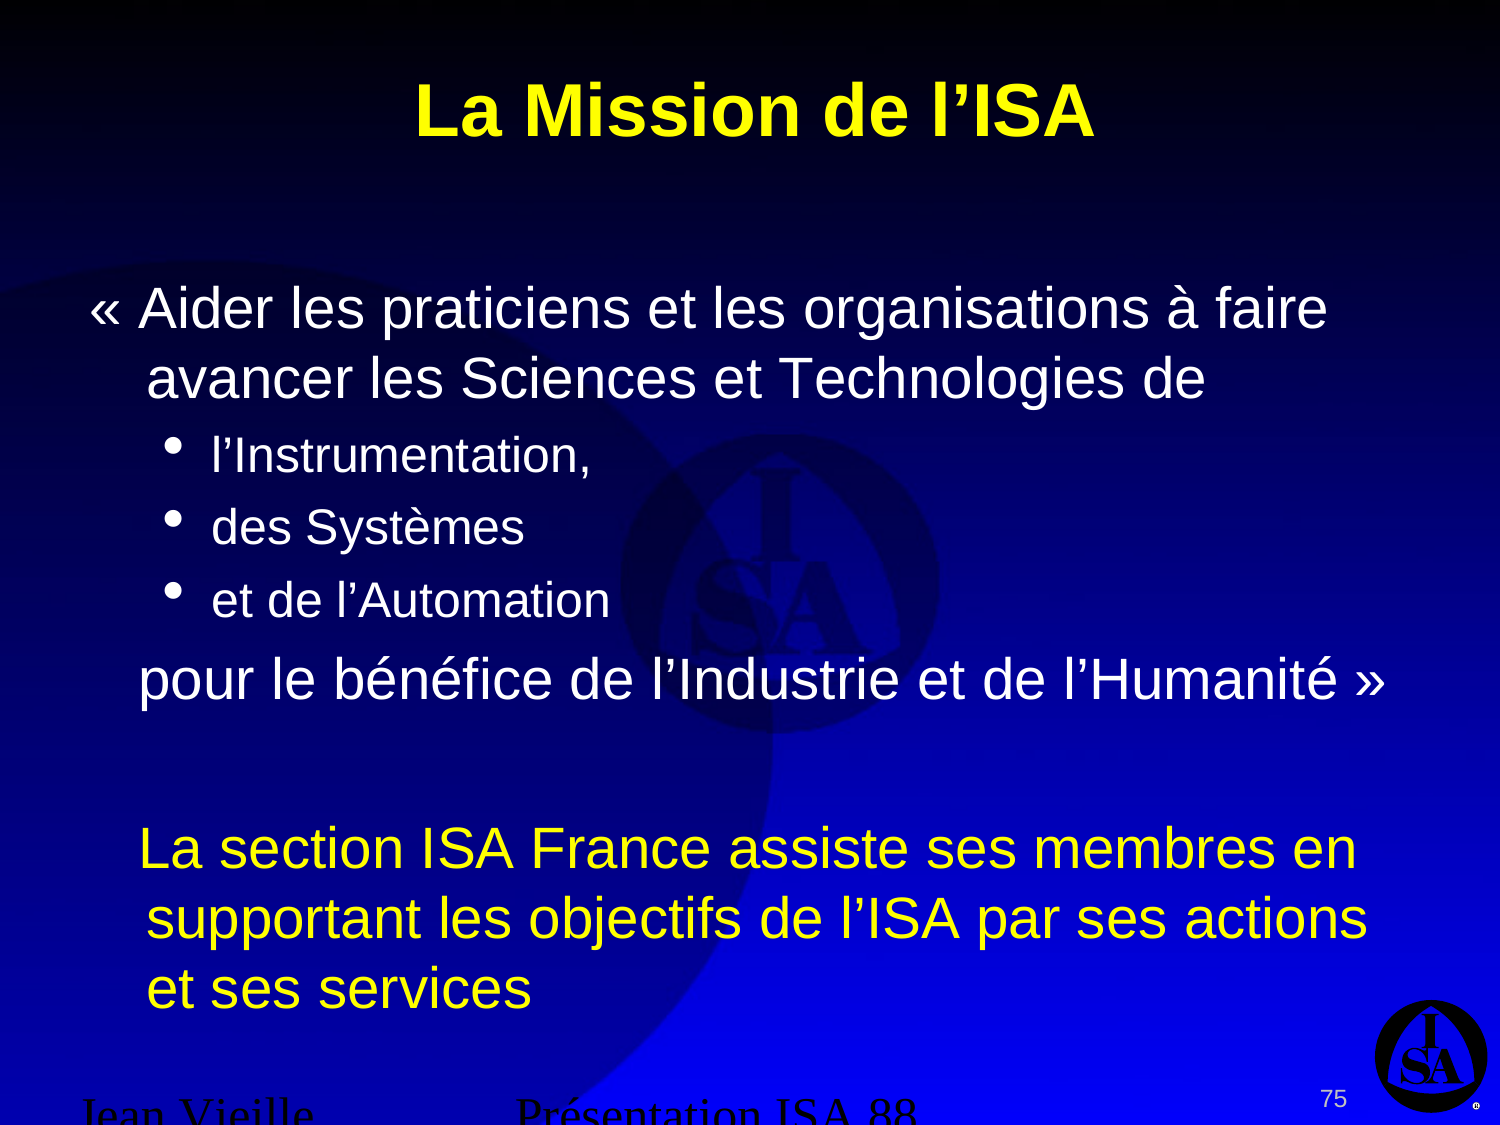

# La Mission de l’ISA
« Aider les praticiens et les organisations à faire avancer les Sciences et Technologies de
l’Instrumentation,
des Systèmes
et de l’Automation
 pour le bénéfice de l’Industrie et de l’Humanité »
 La section ISA France assiste ses membres en supportant les objectifs de l’ISA par ses actions et ses services